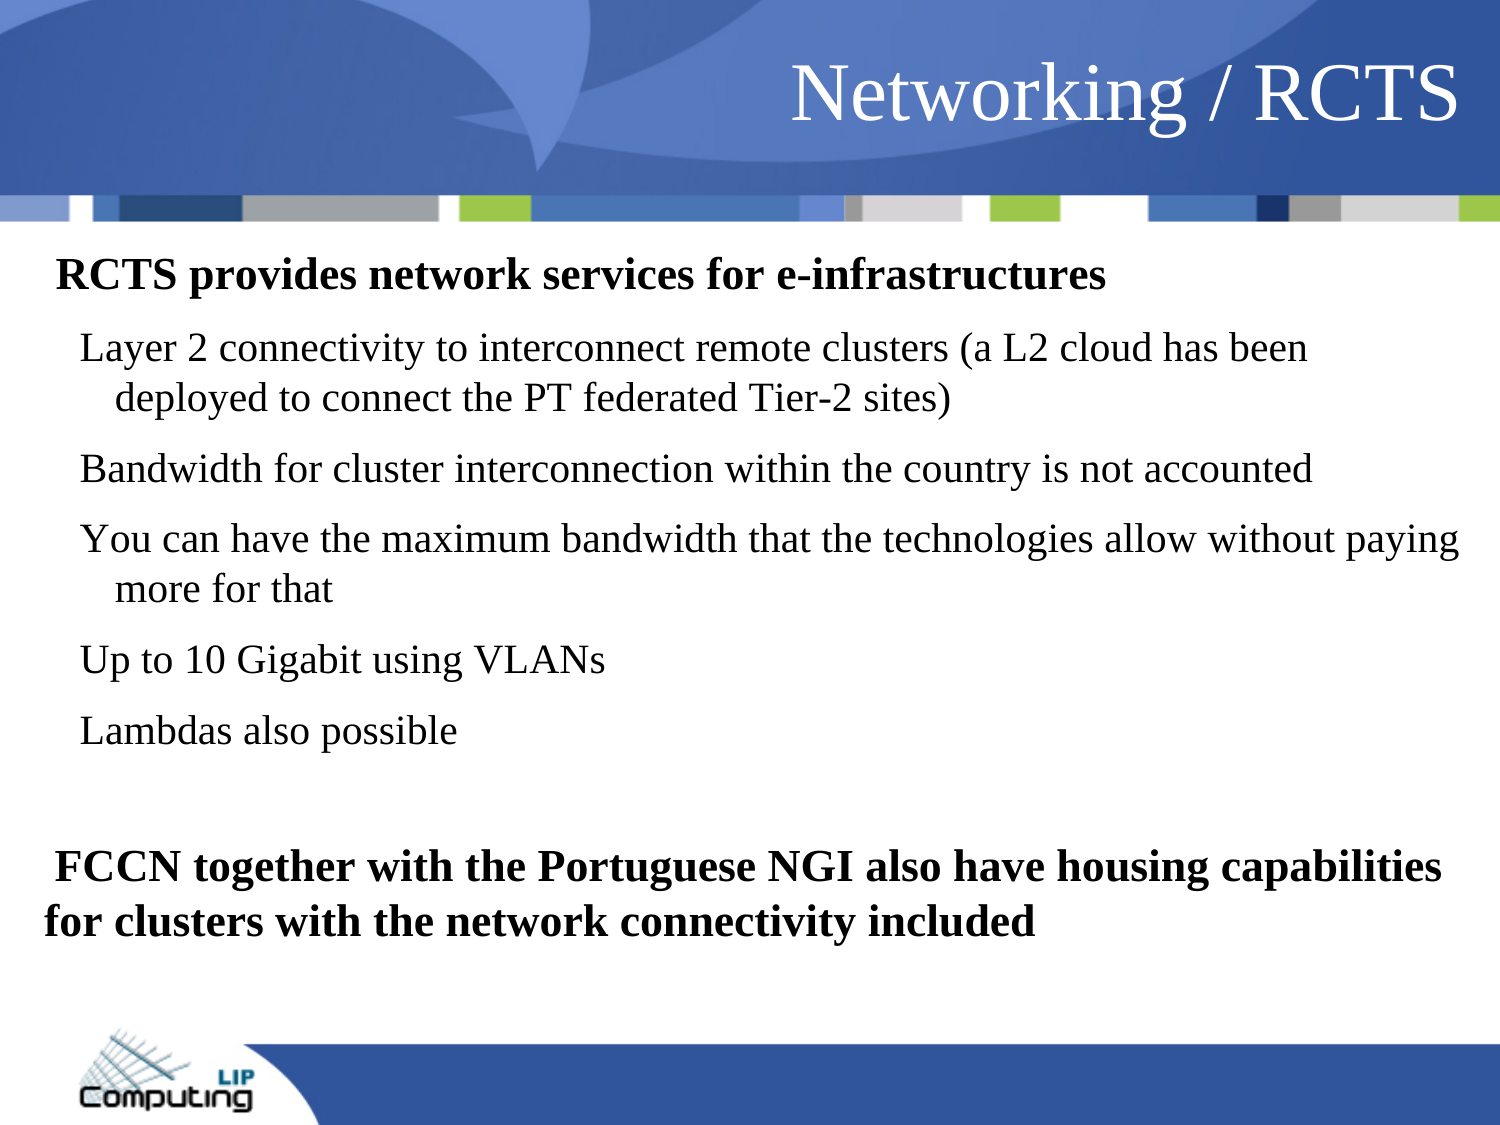

Networking / RCTS
 RCTS provides network services for e-infrastructures
Layer 2 connectivity to interconnect remote clusters (a L2 cloud has been deployed to connect the PT federated Tier-2 sites)
Bandwidth for cluster interconnection within the country is not accounted
You can have the maximum bandwidth that the technologies allow without paying more for that
Up to 10 Gigabit using VLANs
Lambdas also possible
 FCCN together with the Portuguese NGI also have housing capabilities for clusters with the network connectivity included